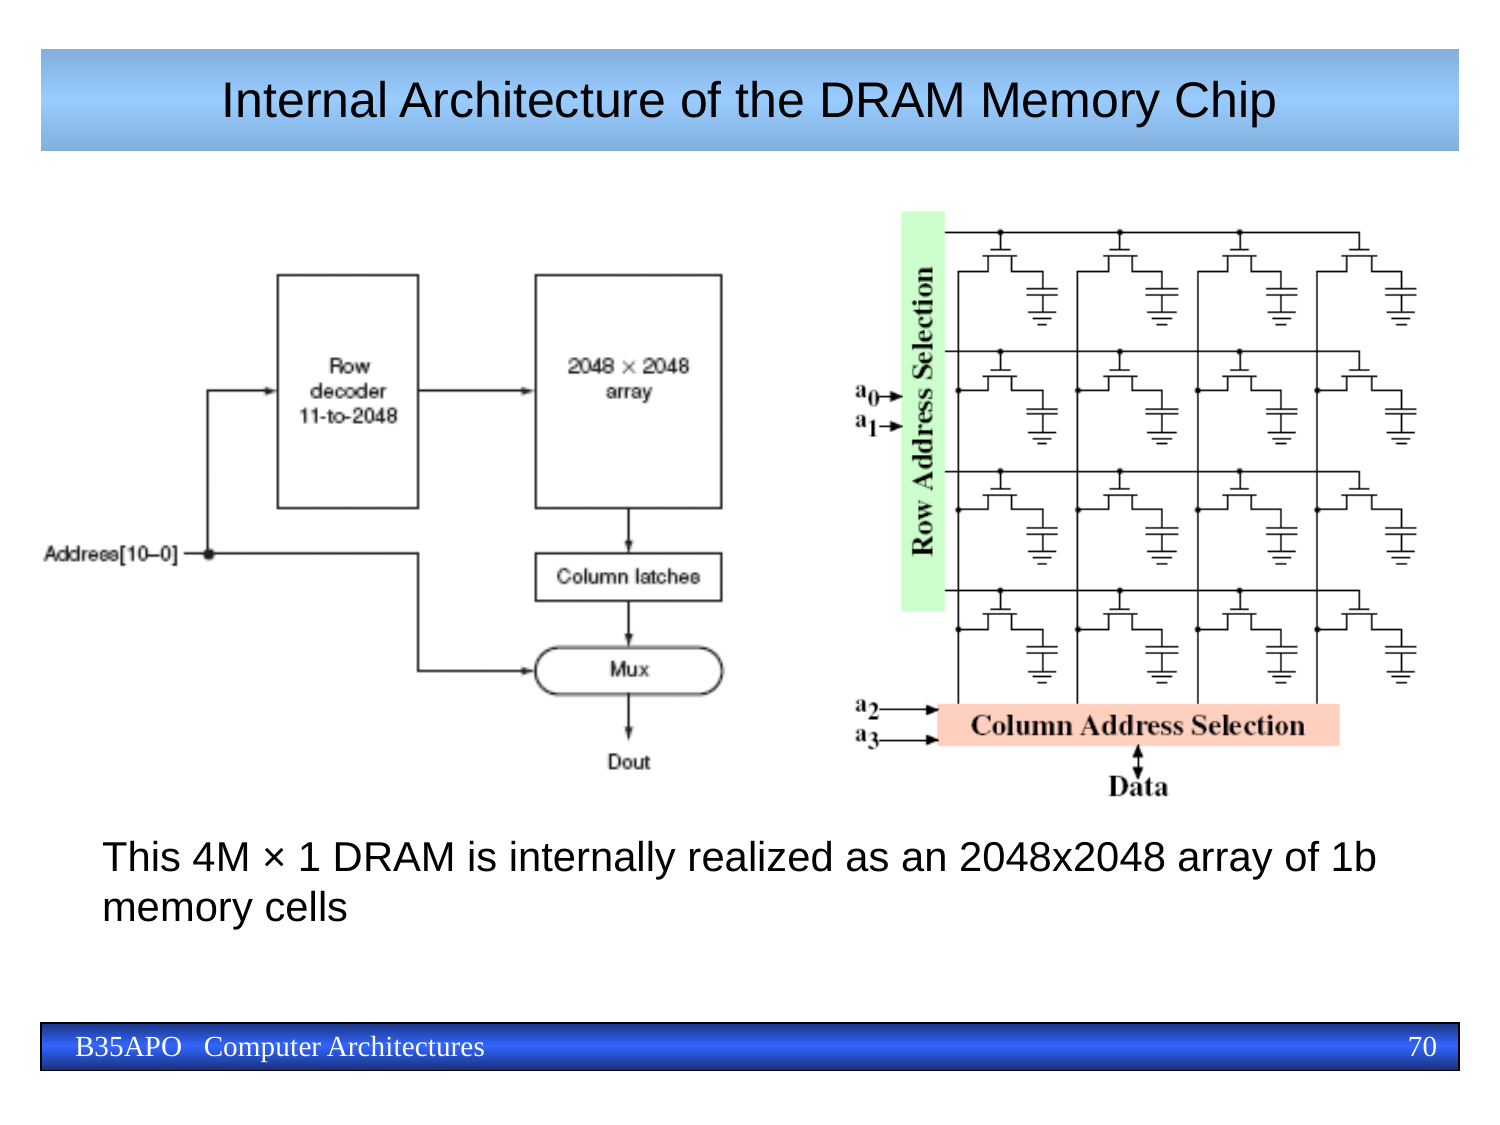

# Internal Architecture of the DRAM Memory Chip
This 4M × 1 DRAM is internally realized as an 2048x2048 array of 1b memory cells
B35APO Computer Architectures
70